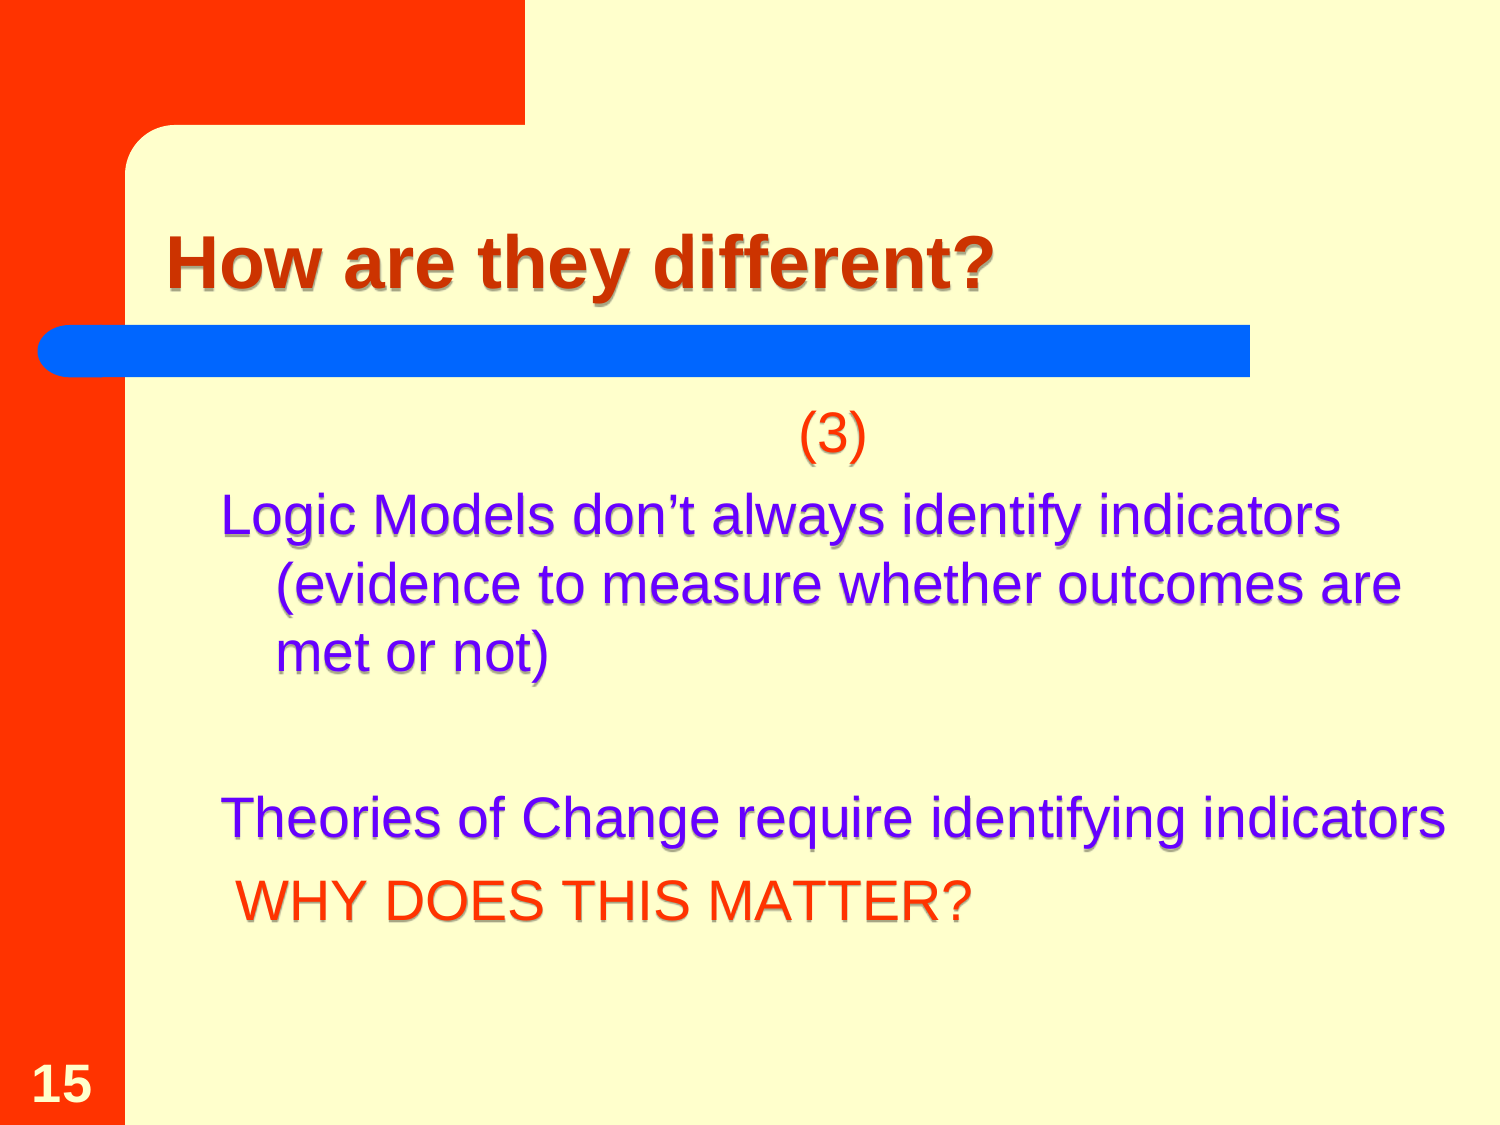

# How are they different?
(3)
Logic Models don’t always identify indicators (evidence to measure whether outcomes are met or not)
Theories of Change require identifying indicators
 WHY DOES THIS MATTER?